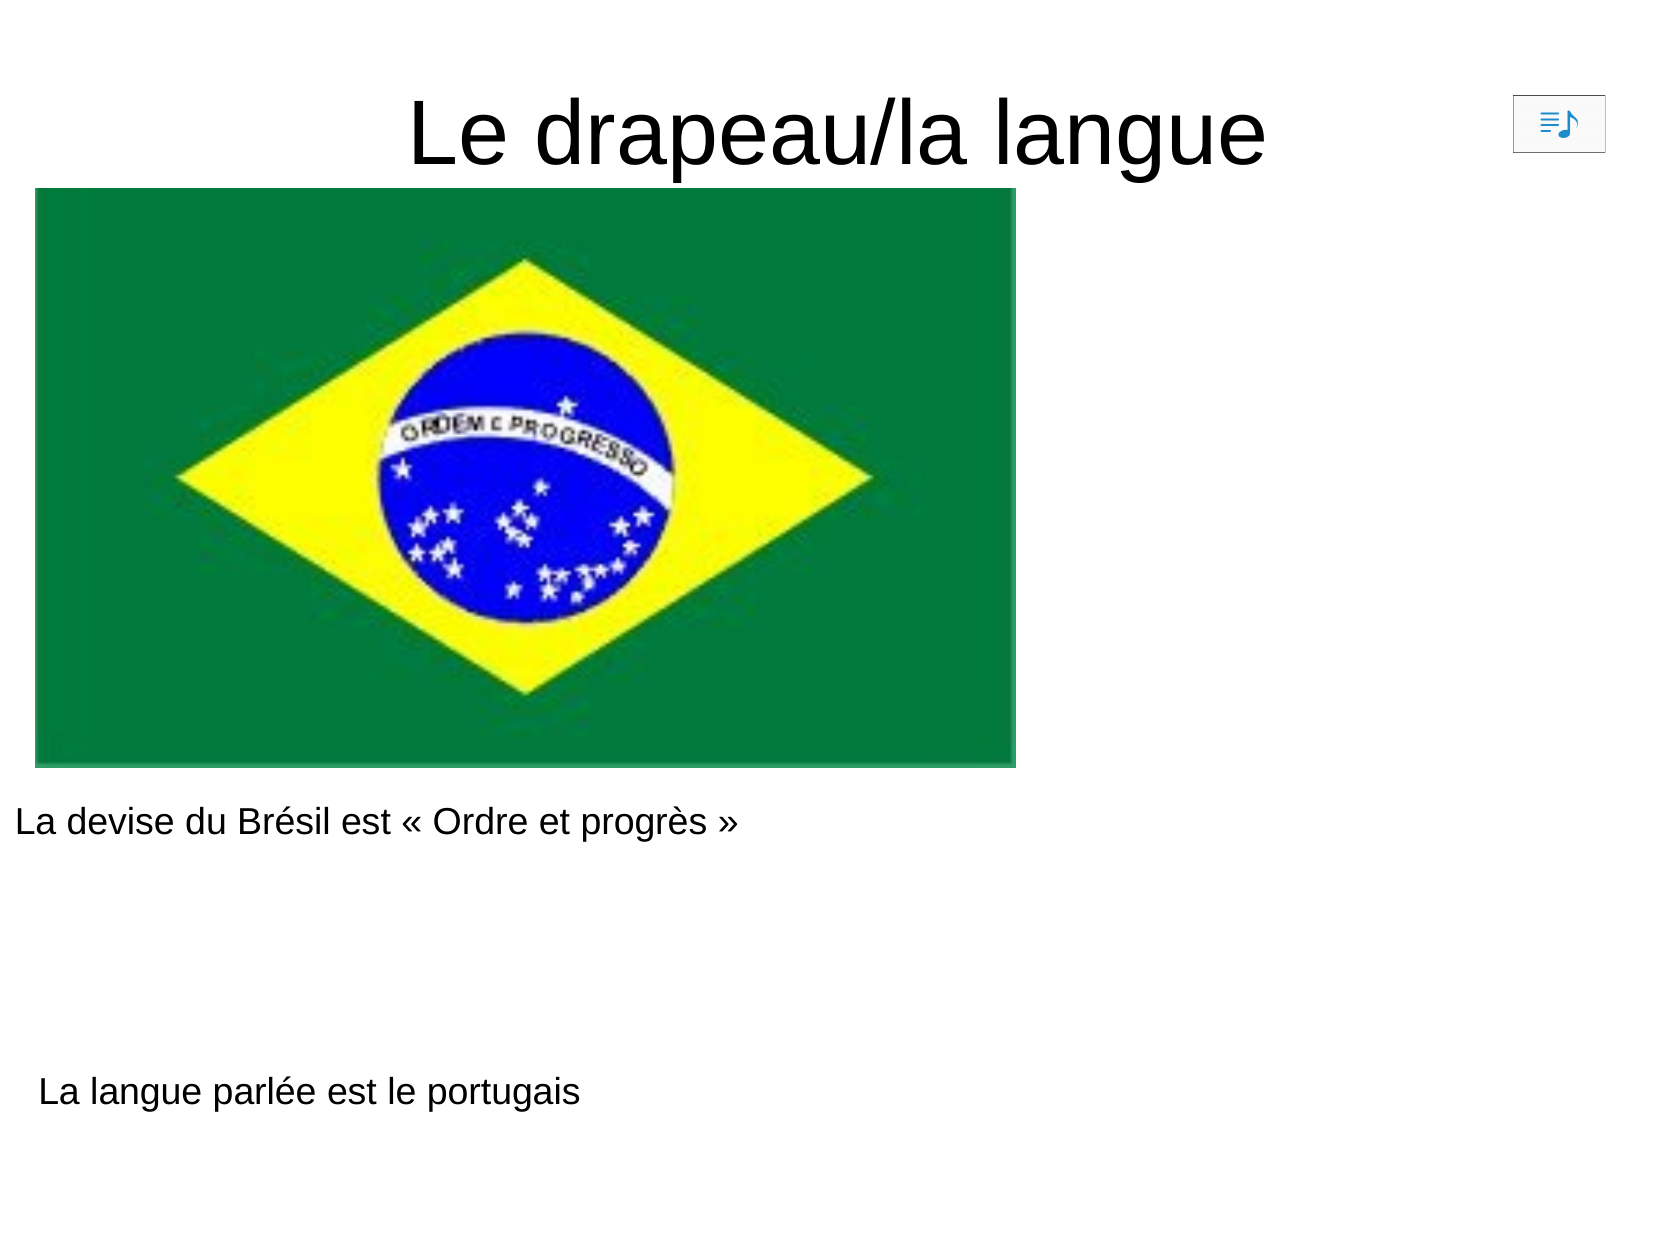

# Le drapeau/la langue
La devise du Brésil est « Ordre et progrès »
La langue parlée est le portugais